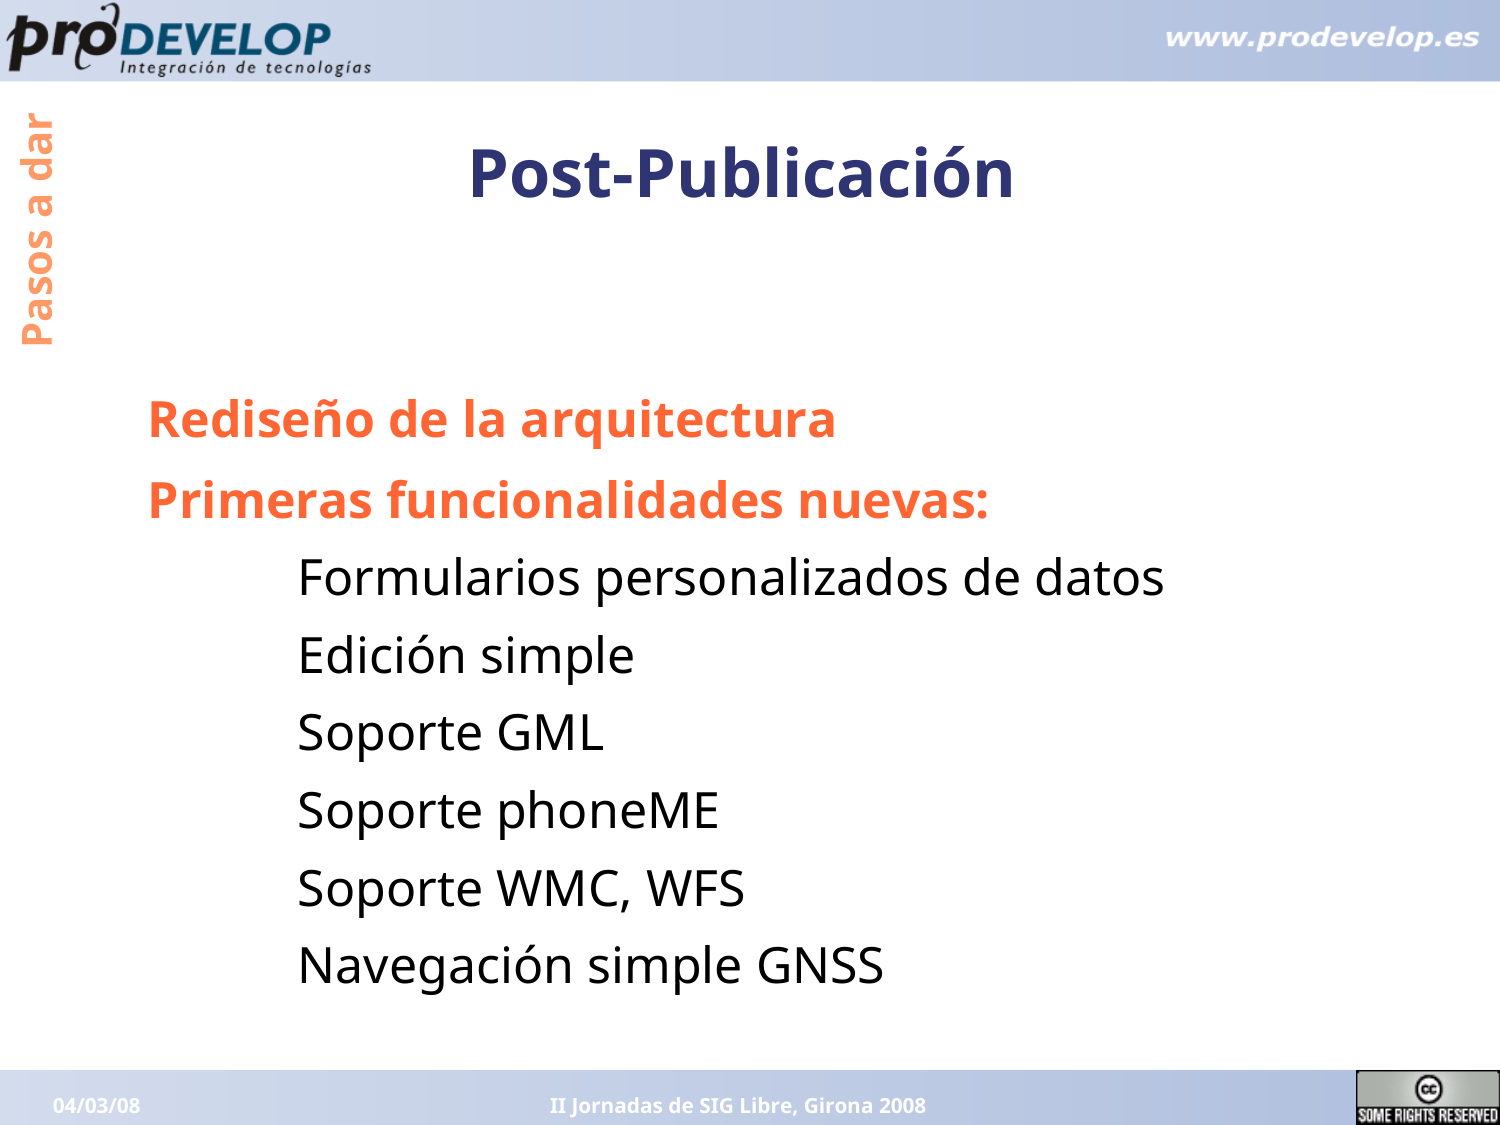

# Post-Publicación
Pasos a dar
Rediseño de la arquitectura
Primeras funcionalidades nuevas:
Formularios personalizados de datos
Edición simple
Soporte GML
Soporte phoneME
Soporte WMC, WFS
Navegación simple GNSS
25/10/2006
21
Plan Difusión Interna gvSIG v. 2.0